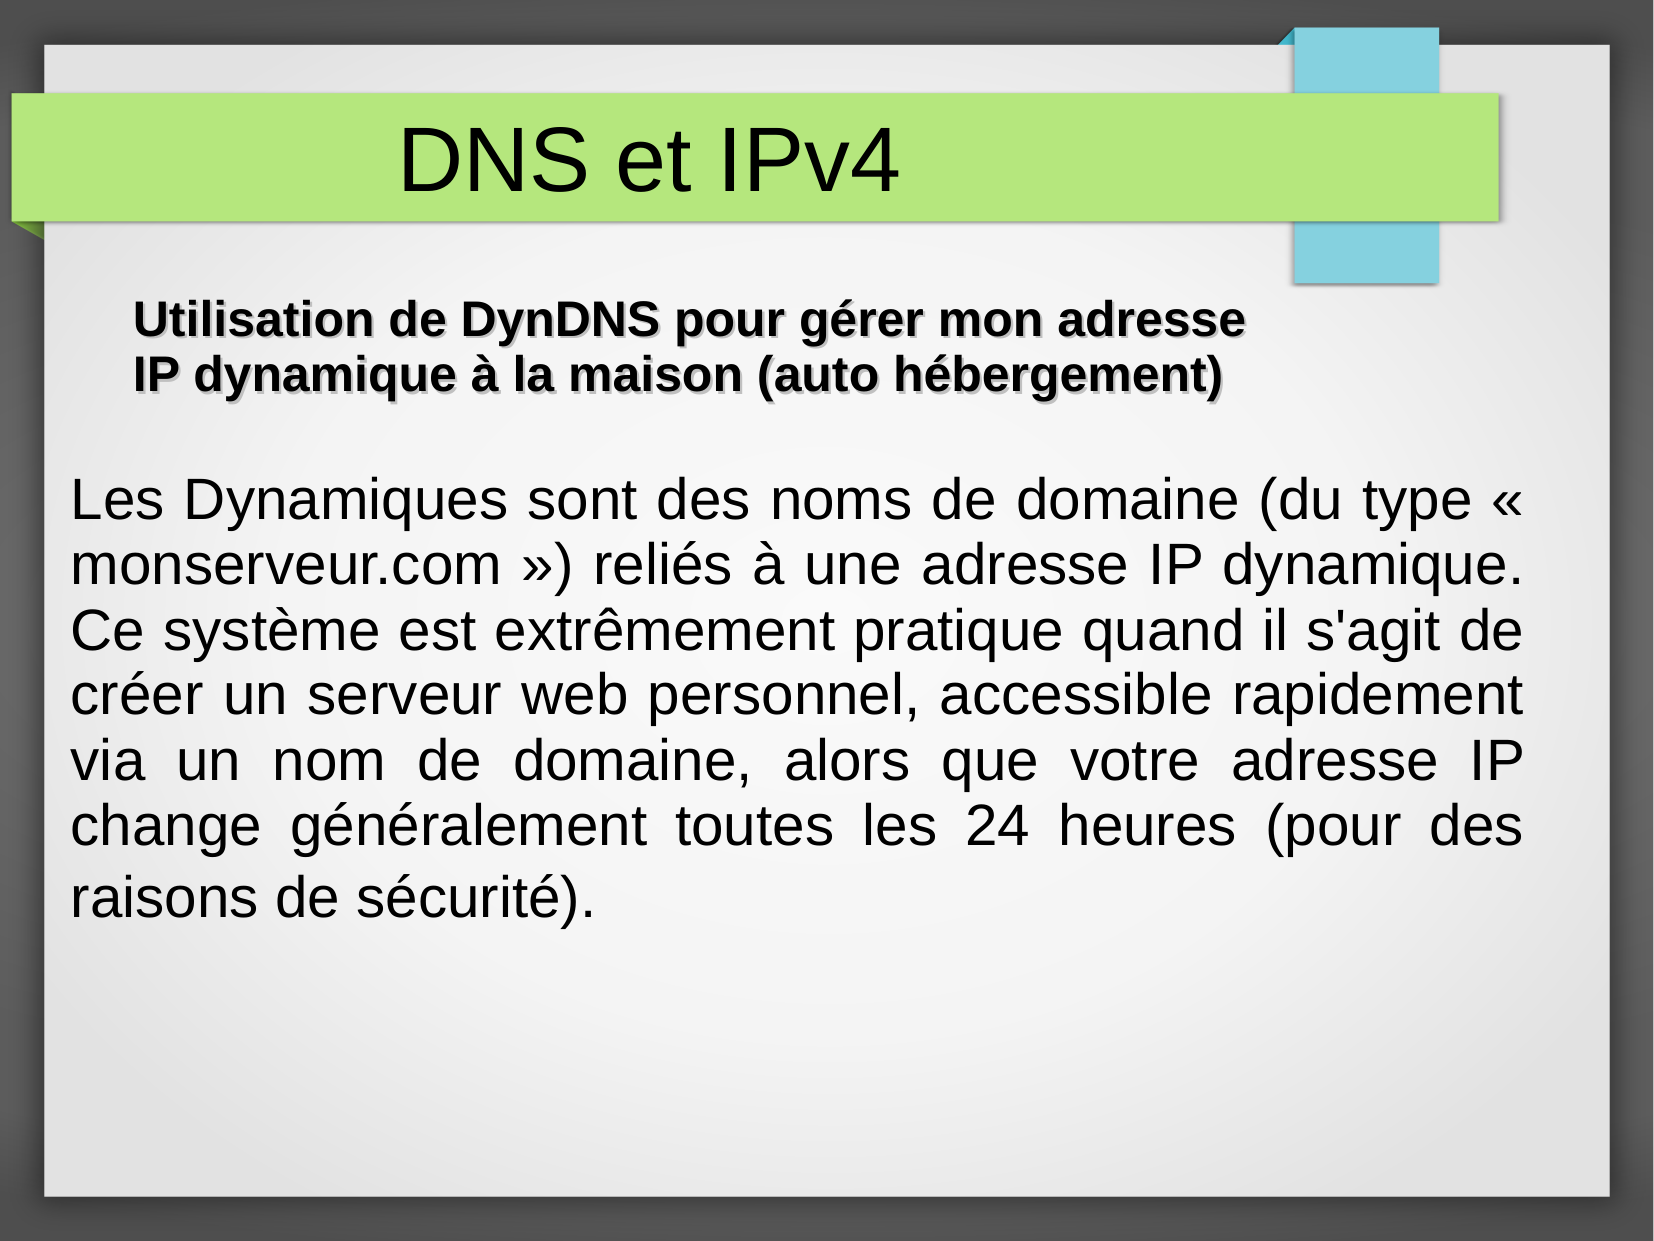

# DNS et IPv4
Utilisation de DynDNS pour gérer mon adresse IP dynamique à la maison (auto hébergement)
Les Dynamiques sont des noms de domaine (du type « monserveur.com ») reliés à une adresse IP dynamique. Ce système est extrêmement pratique quand il s'agit de créer un serveur web personnel, accessible rapidement via un nom de domaine, alors que votre adresse IP change généralement toutes les 24 heures (pour des raisons de sécurité).